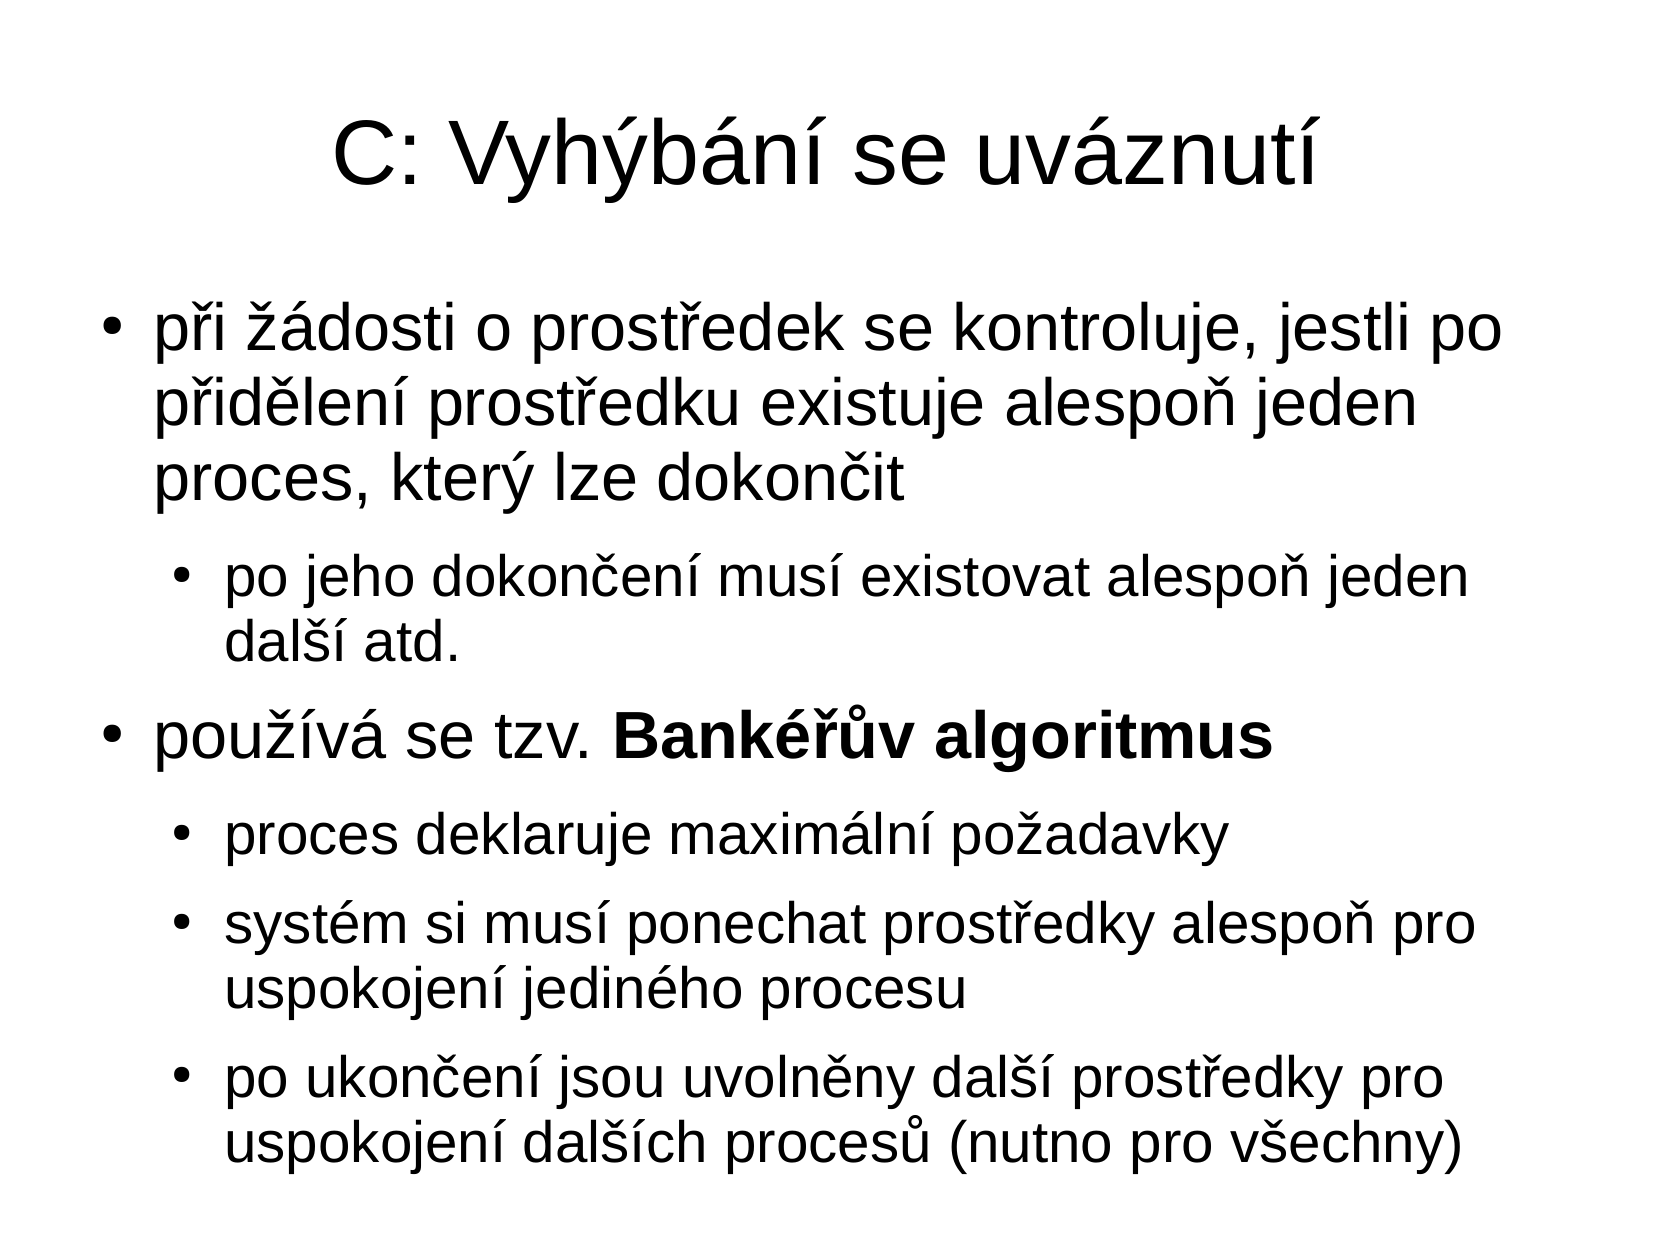

# C: Vyhýbání se uváznutí
při žádosti o prostředek se kontroluje, jestli po přidělení prostředku existuje alespoň jeden proces, který lze dokončit
po jeho dokončení musí existovat alespoň jeden další atd.
používá se tzv. Bankéřův algoritmus
proces deklaruje maximální požadavky
systém si musí ponechat prostředky alespoň pro uspokojení jediného procesu
po ukončení jsou uvolněny další prostředky pro uspokojení dalších procesů (nutno pro všechny)